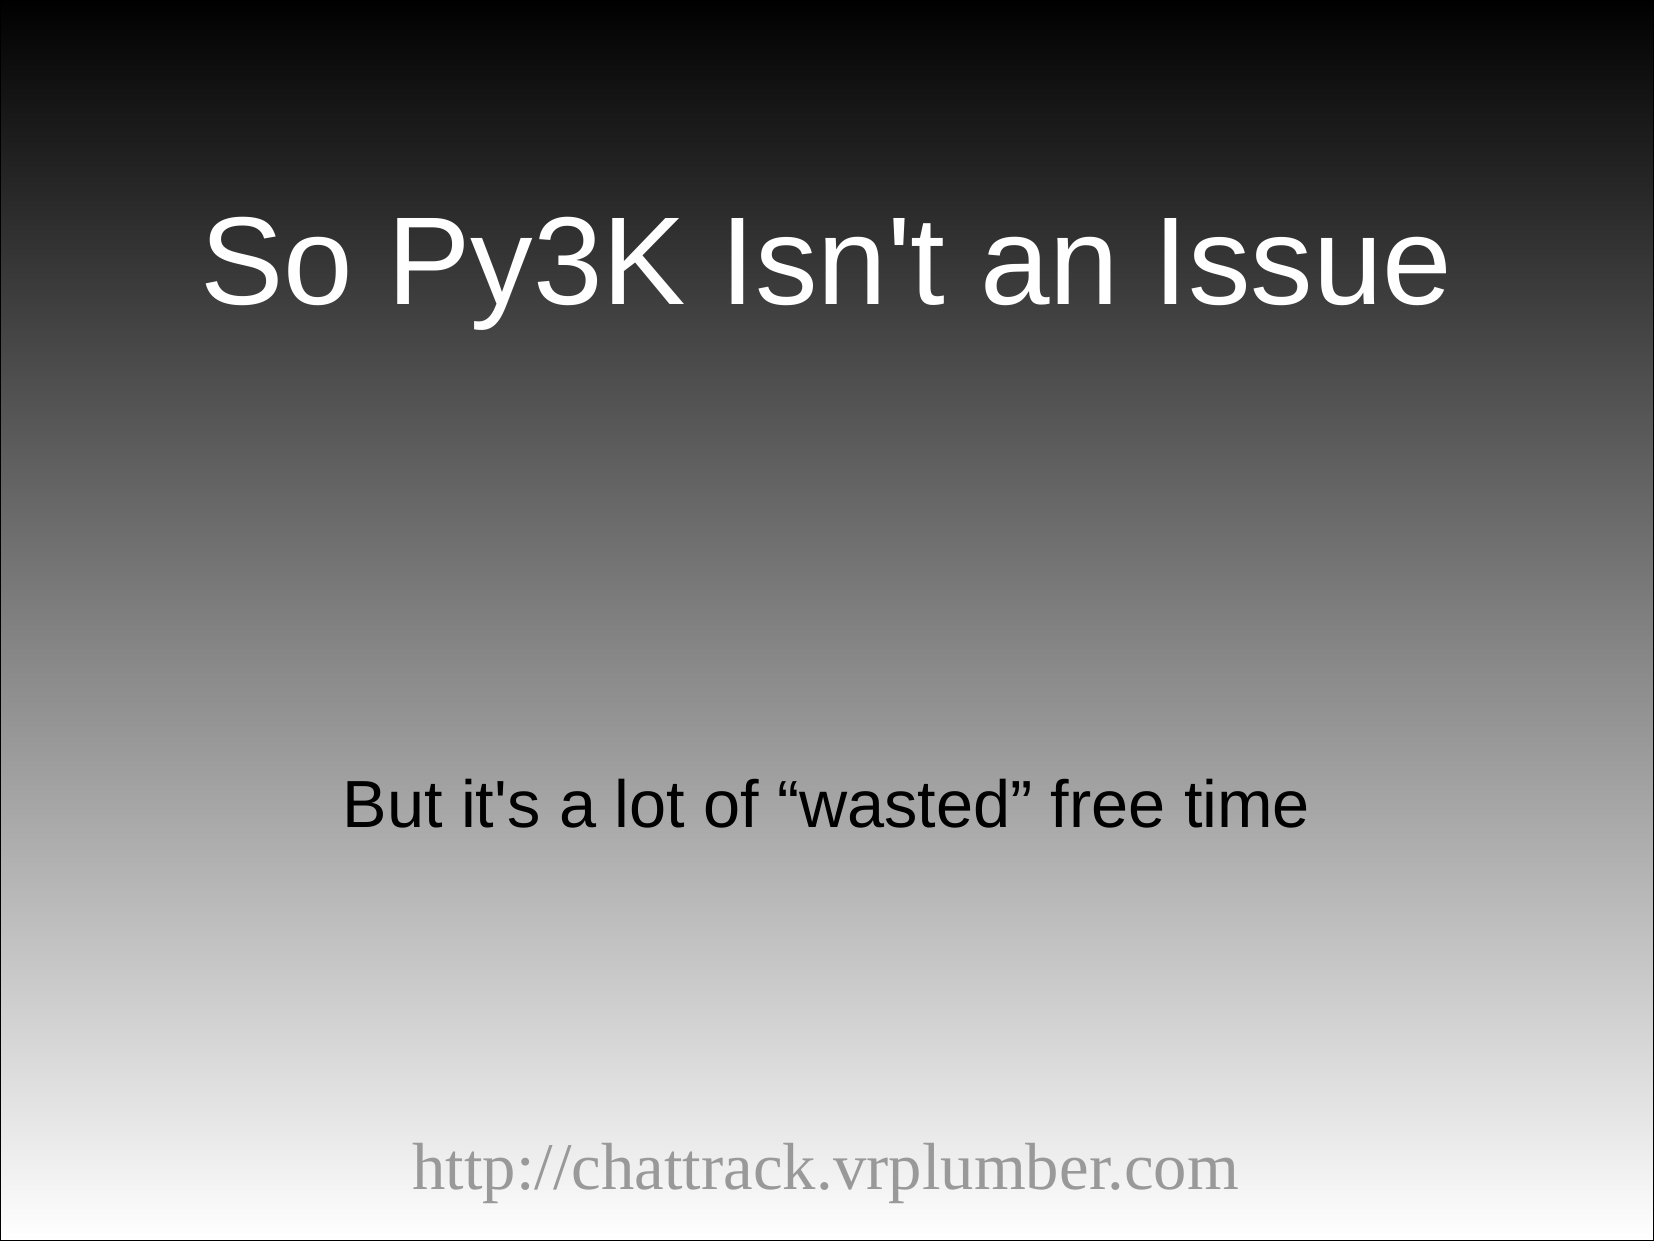

# So Py3K Isn't an Issue
But it's a lot of “wasted” free time
http://chattrack.vrplumber.com
38